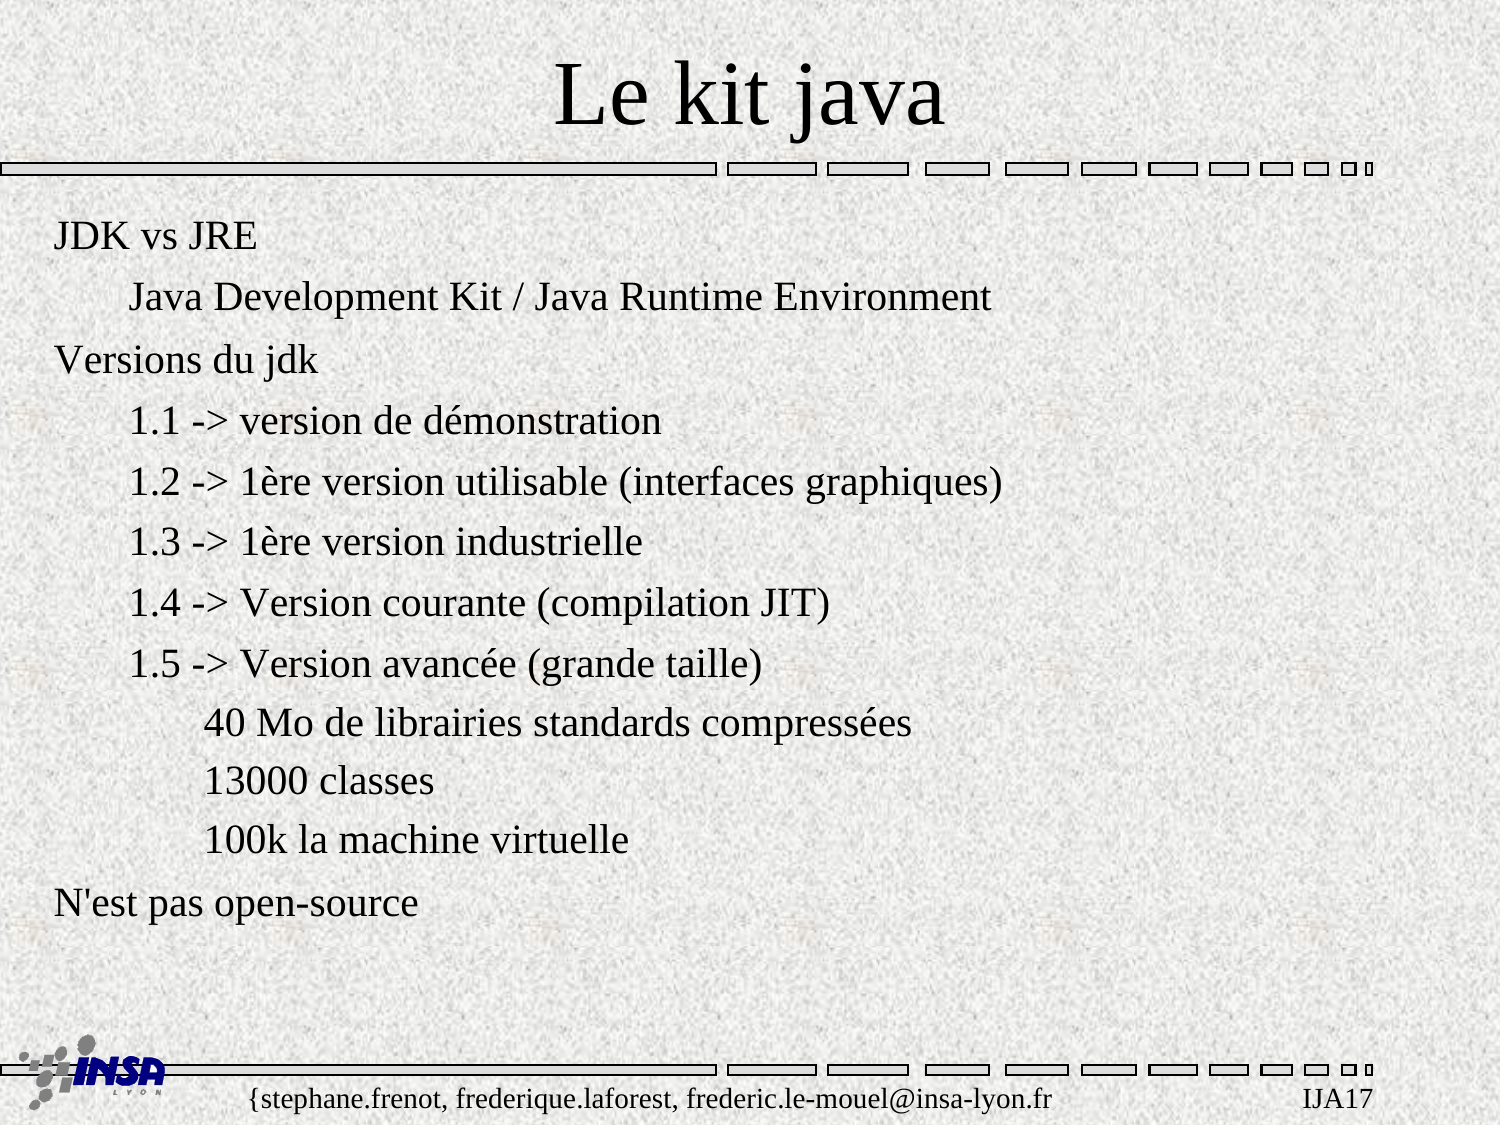

# Le kit java
JDK vs JRE
Java Development Kit / Java Runtime Environment
Versions du jdk
1.1 -> version de démonstration
1.2 -> 1ère version utilisable (interfaces graphiques)
1.3 -> 1ère version industrielle
1.4 -> Version courante (compilation JIT)
1.5 -> Version avancée (grande taille)
40 Mo de librairies standards compressées
13000 classes
100k la machine virtuelle
N'est pas open-source